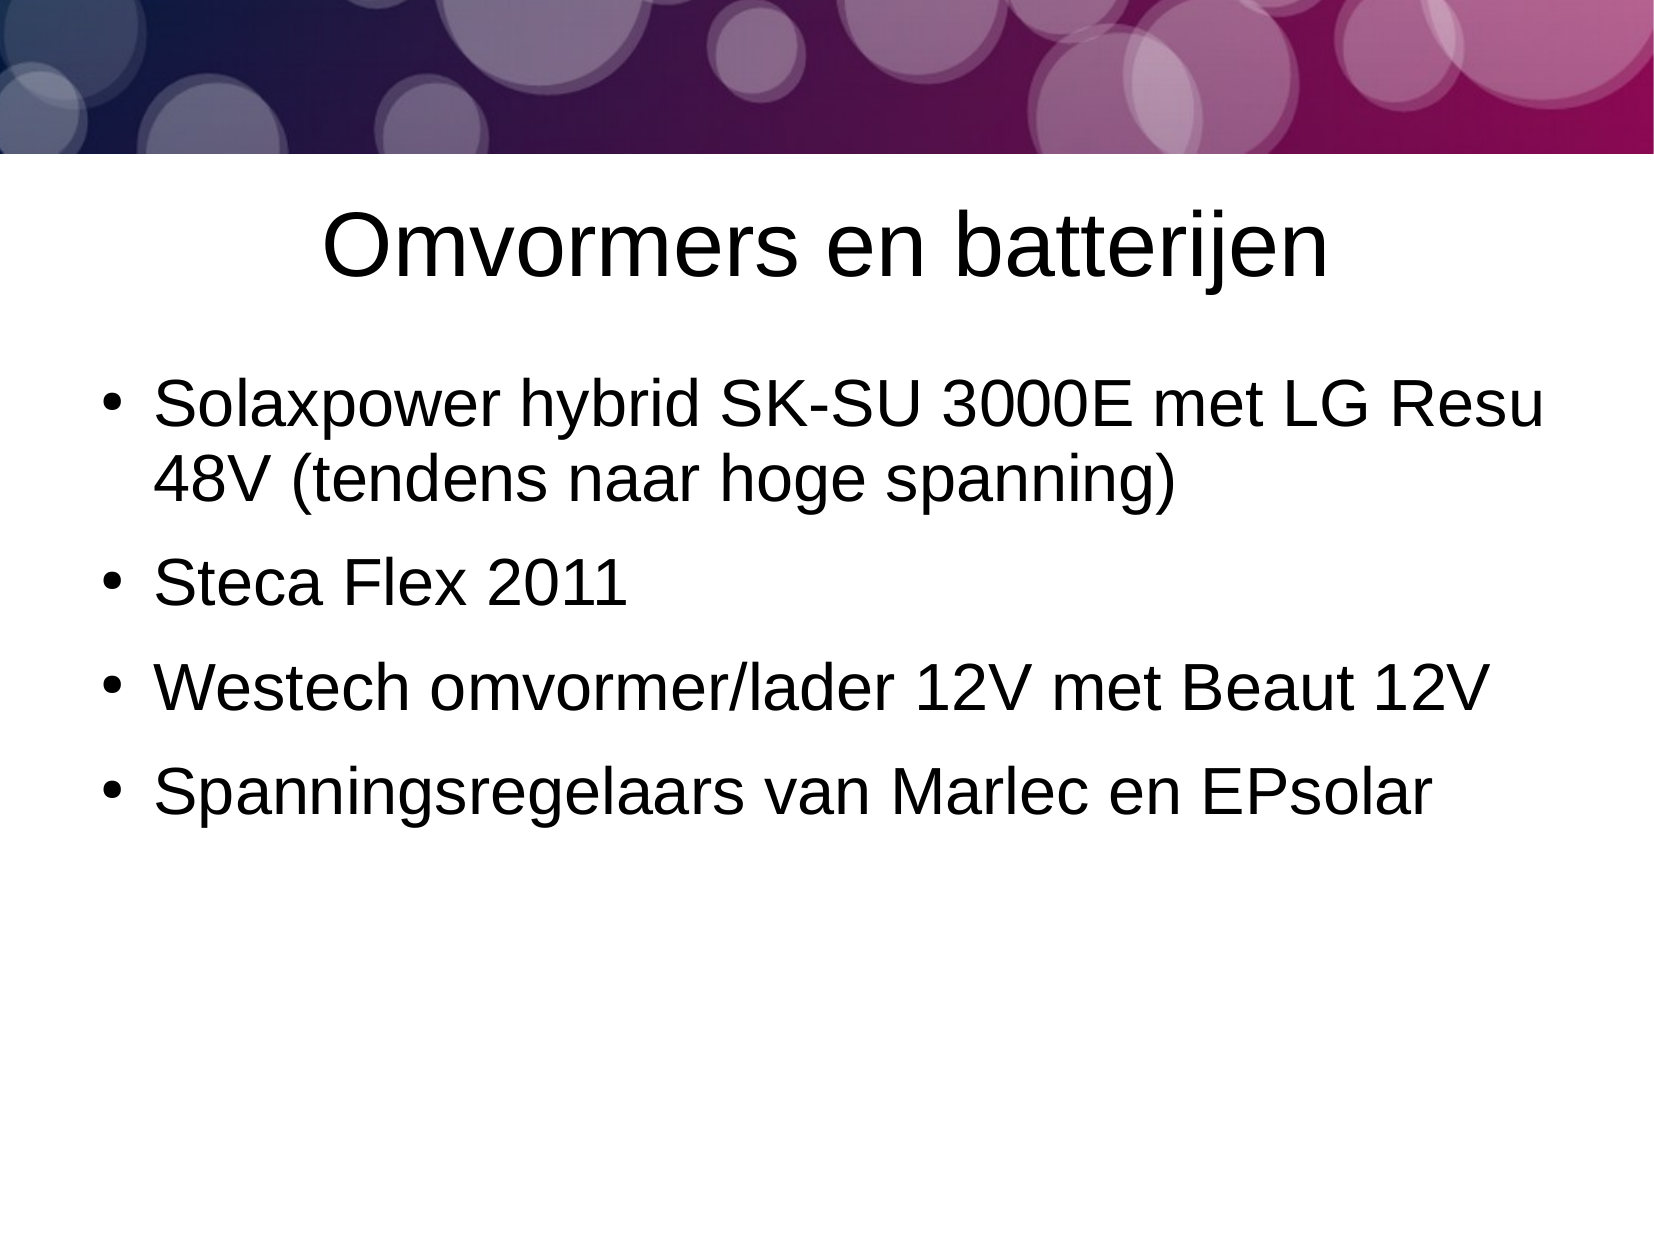

# Omvormers en batterijen
Solaxpower hybrid SK-SU 3000E met LG Resu 48V (tendens naar hoge spanning)
Steca Flex 2011
Westech omvormer/lader 12V met Beaut 12V
Spanningsregelaars van Marlec en EPsolar